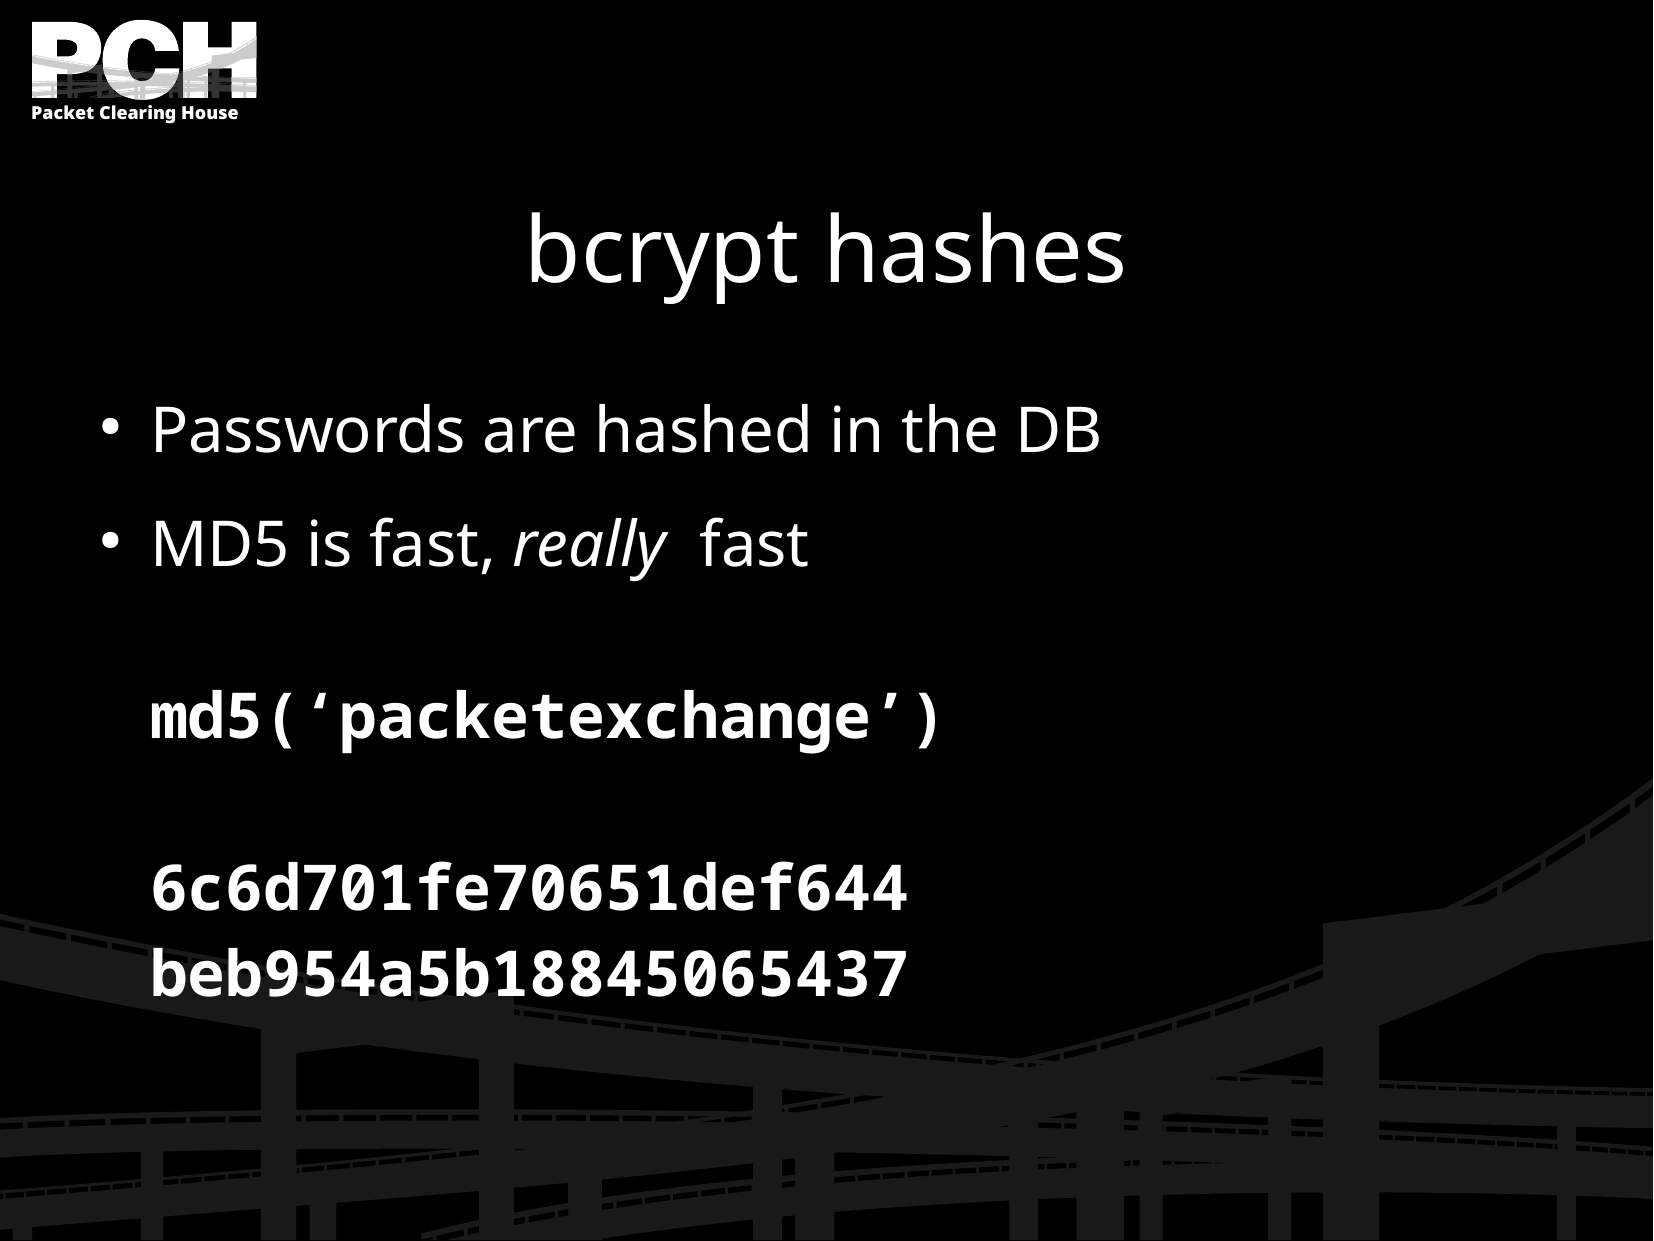

# bcrypt hashes
Passwords are hashed in the DB
MD5 is fast, really fast
md5(‘packetexchange’)
6c6d701fe70651def644
beb954a5b18845065437